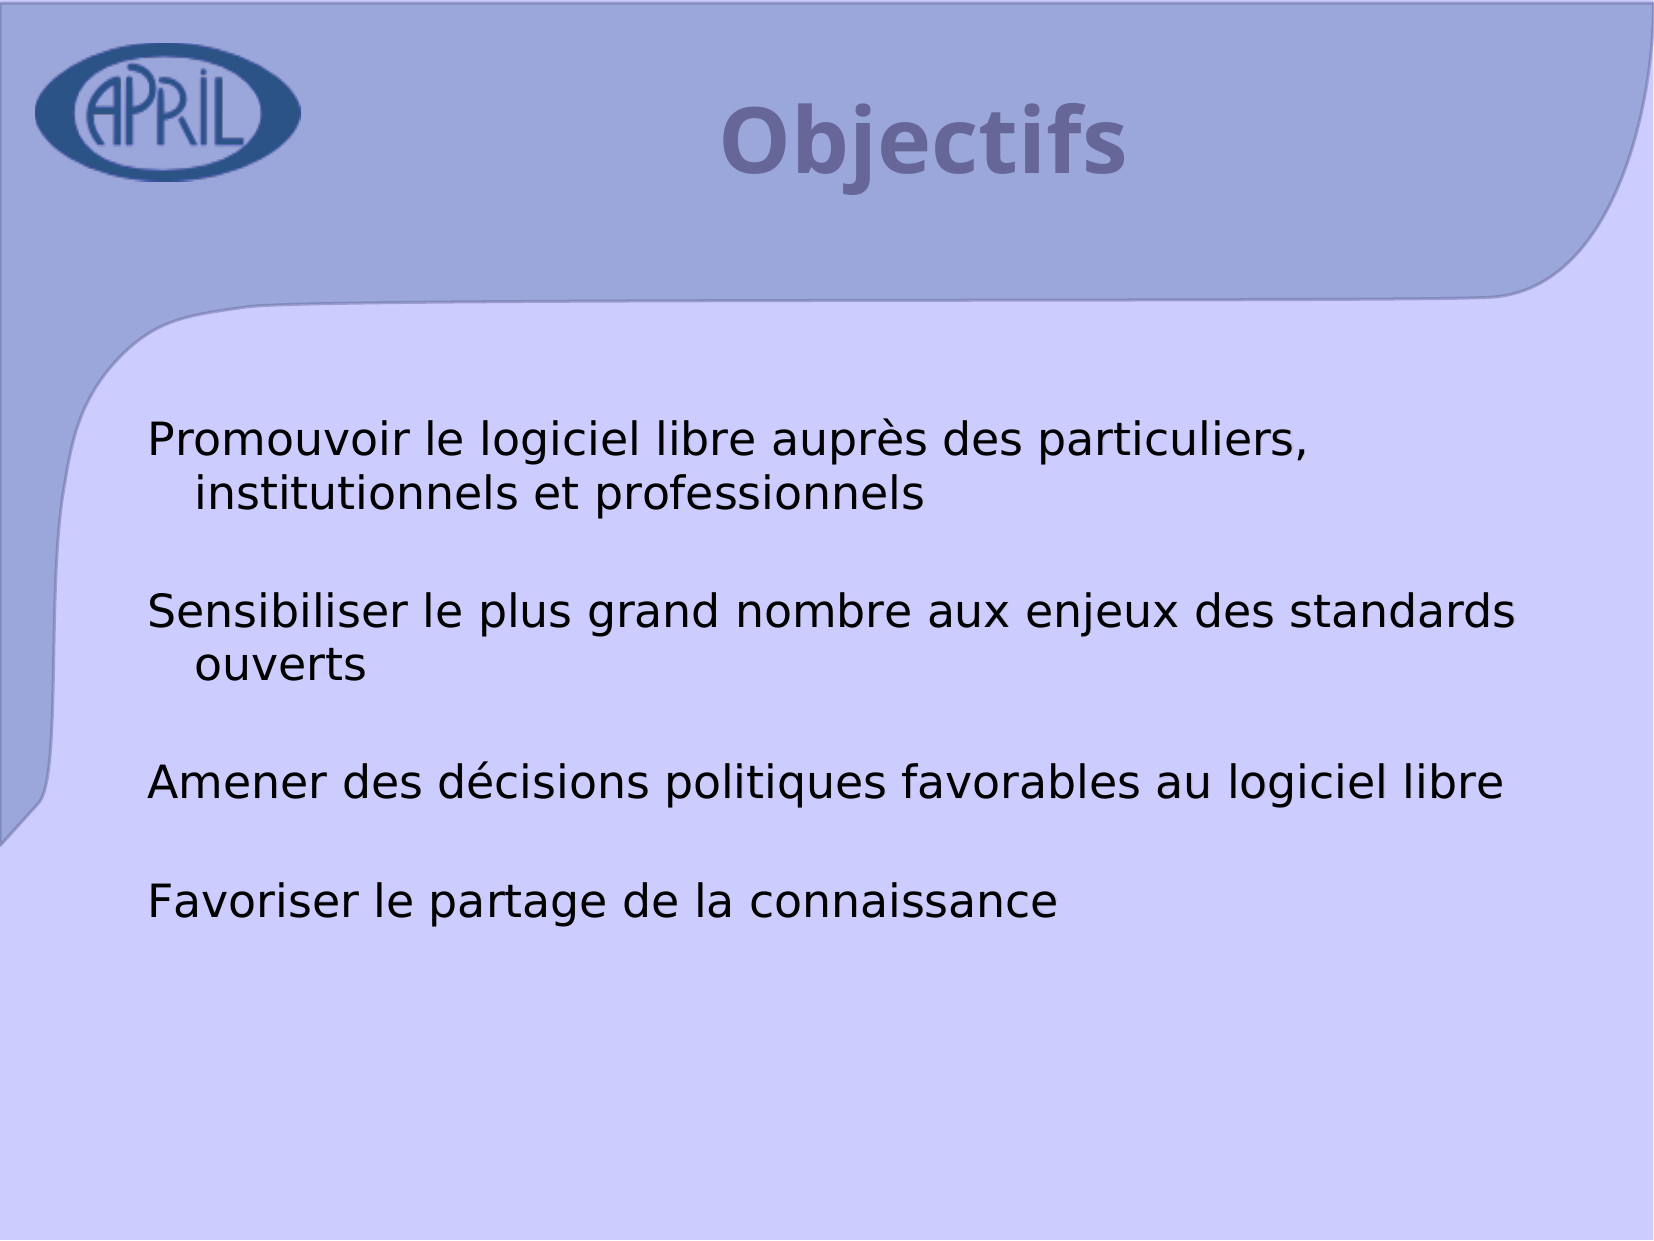

# Objectifs
Promouvoir le logiciel libre auprès des particuliers, institutionnels et professionnels
Sensibiliser le plus grand nombre aux enjeux des standards ouverts
Amener des décisions politiques favorables au logiciel libre
Favoriser le partage de la connaissance